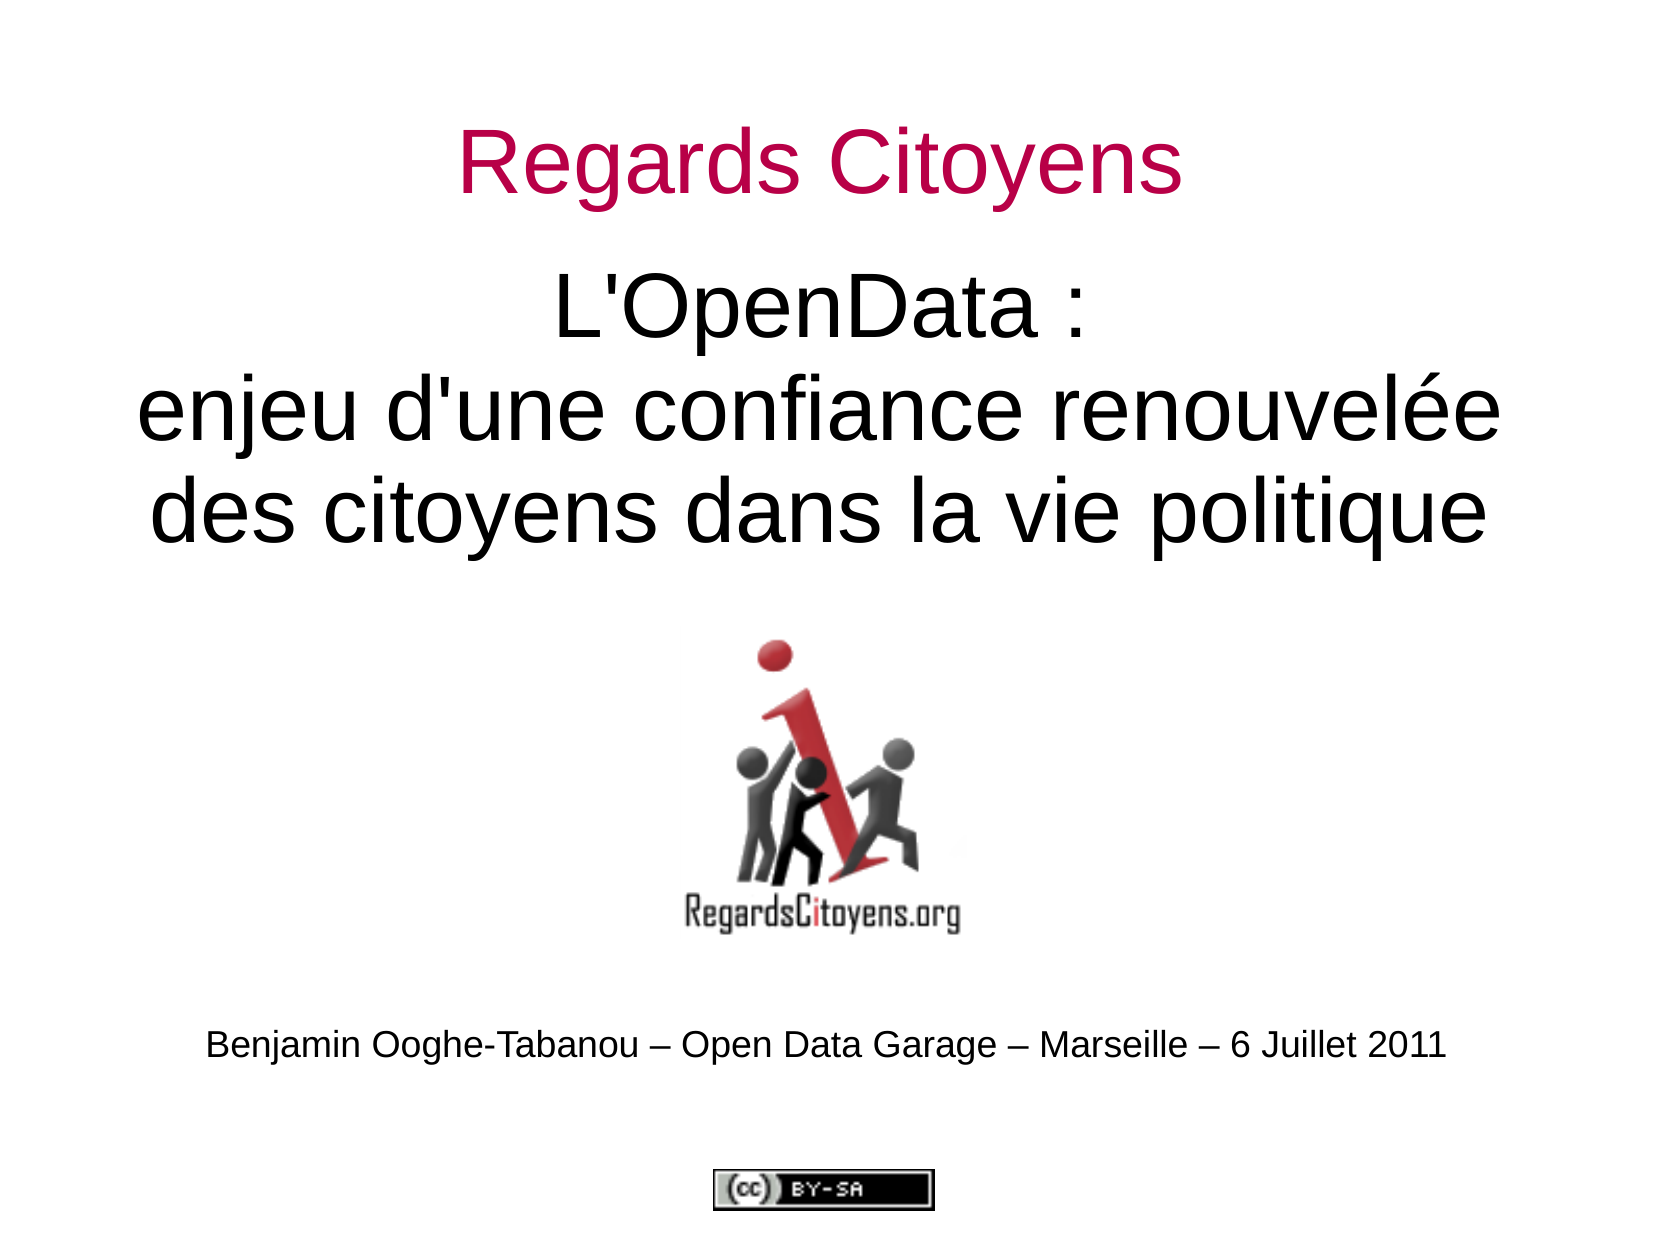

# Regards Citoyens L'OpenData : enjeu d'une confiance renouvelée des citoyens dans la vie politique
Benjamin Ooghe-Tabanou – Open Data Garage – Marseille – 6 Juillet 2011